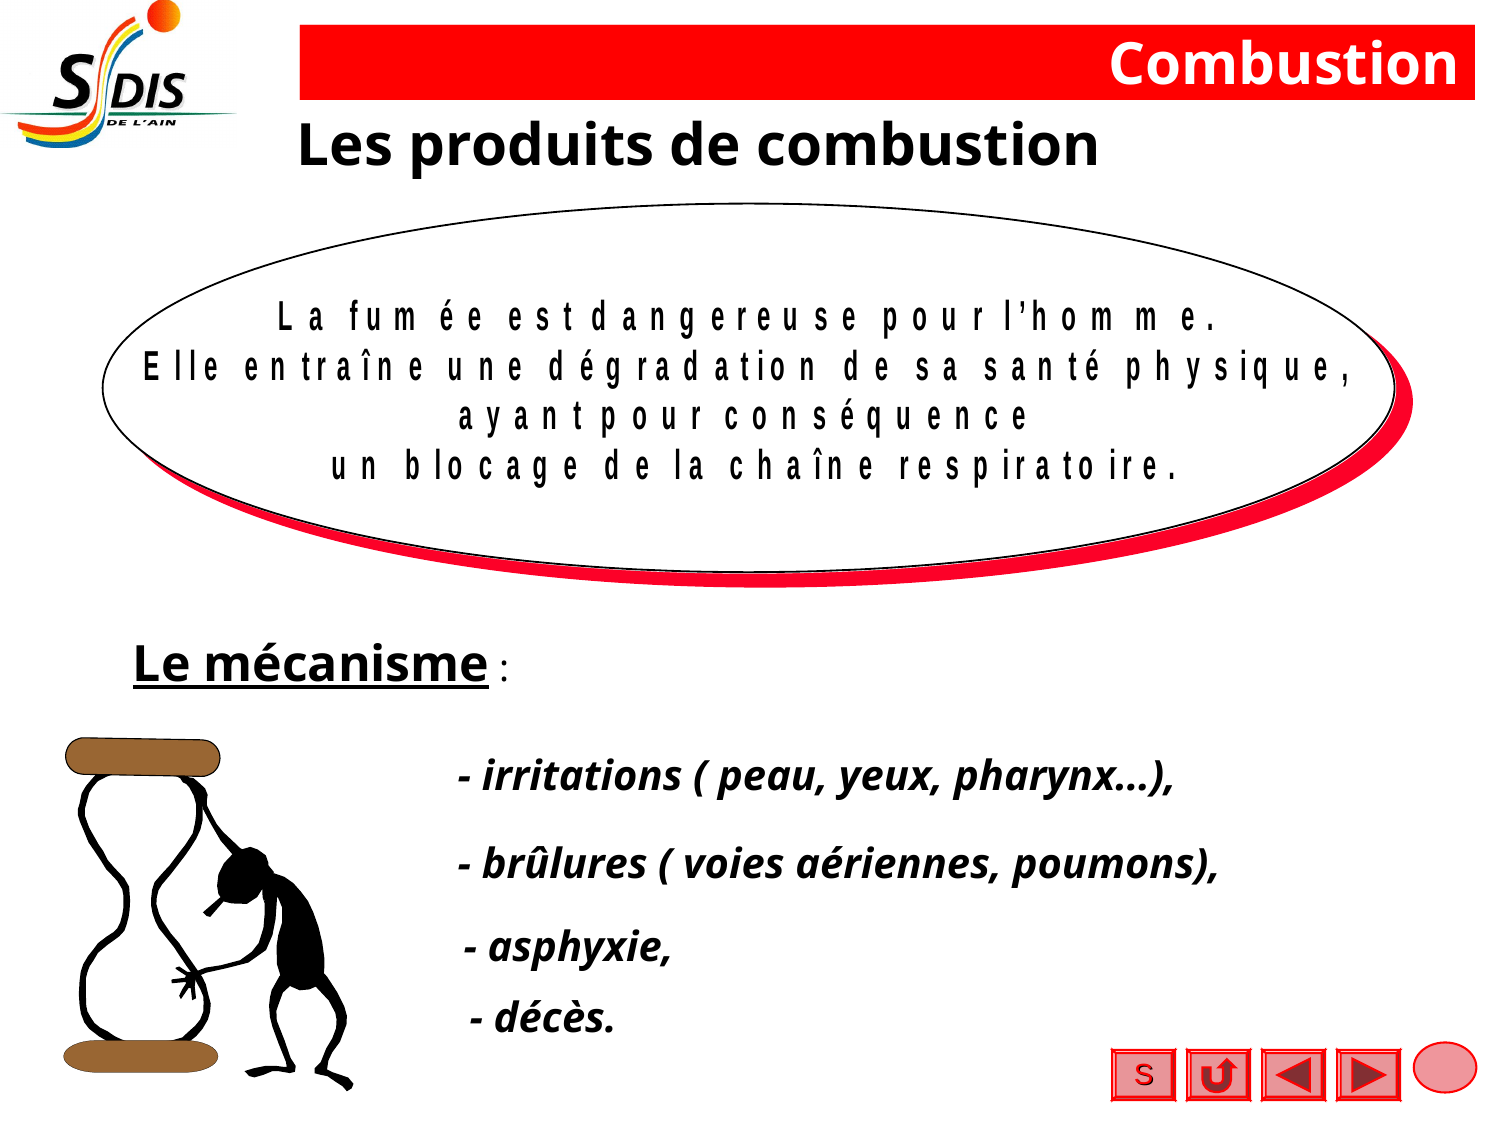

Combustion
# Les produits de combustion
Le mécanisme :
- irritations ( peau, yeux, pharynx…),
- brûlures ( voies aériennes, poumons),
- asphyxie,
- décès.